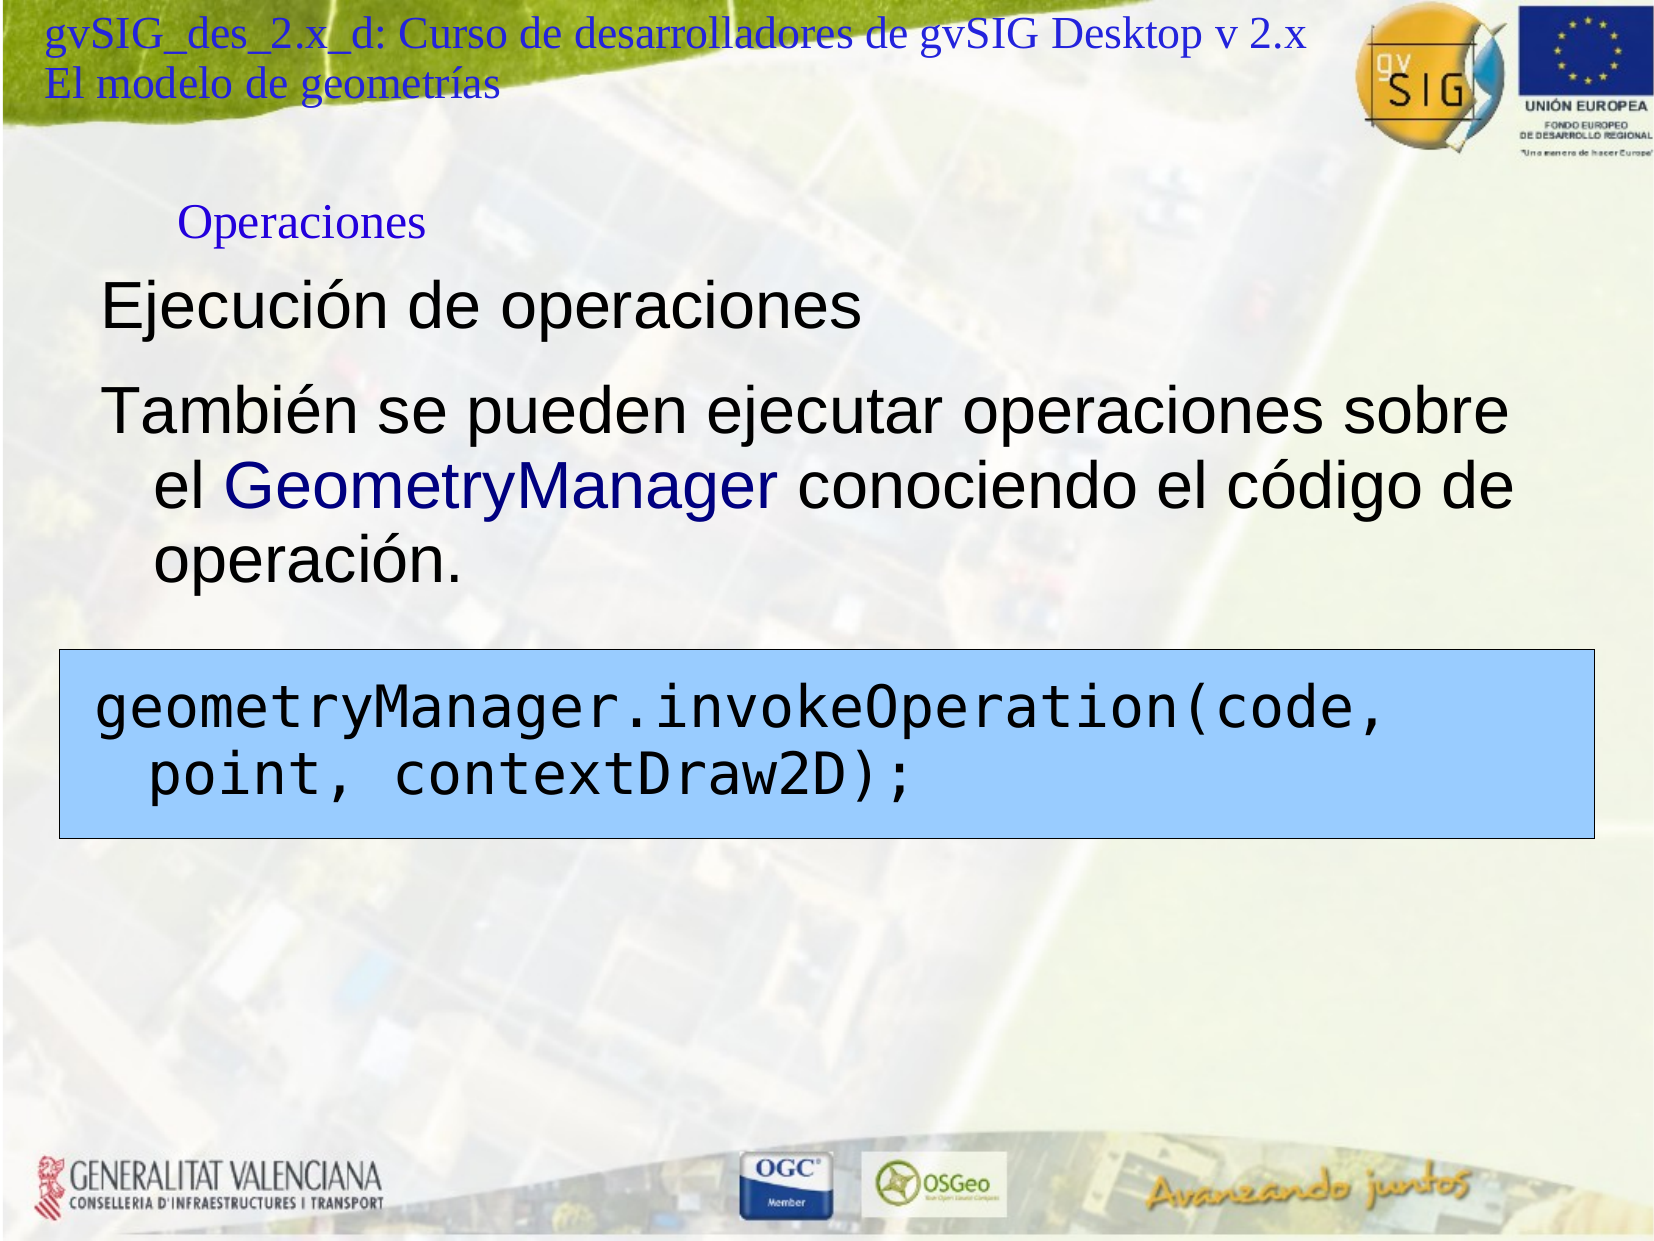

Operaciones
# Ejecución de operaciones
También se pueden ejecutar operaciones sobre el GeometryManager conociendo el código de operación.
geometryManager.invokeOperation(code, point, contextDraw2D);